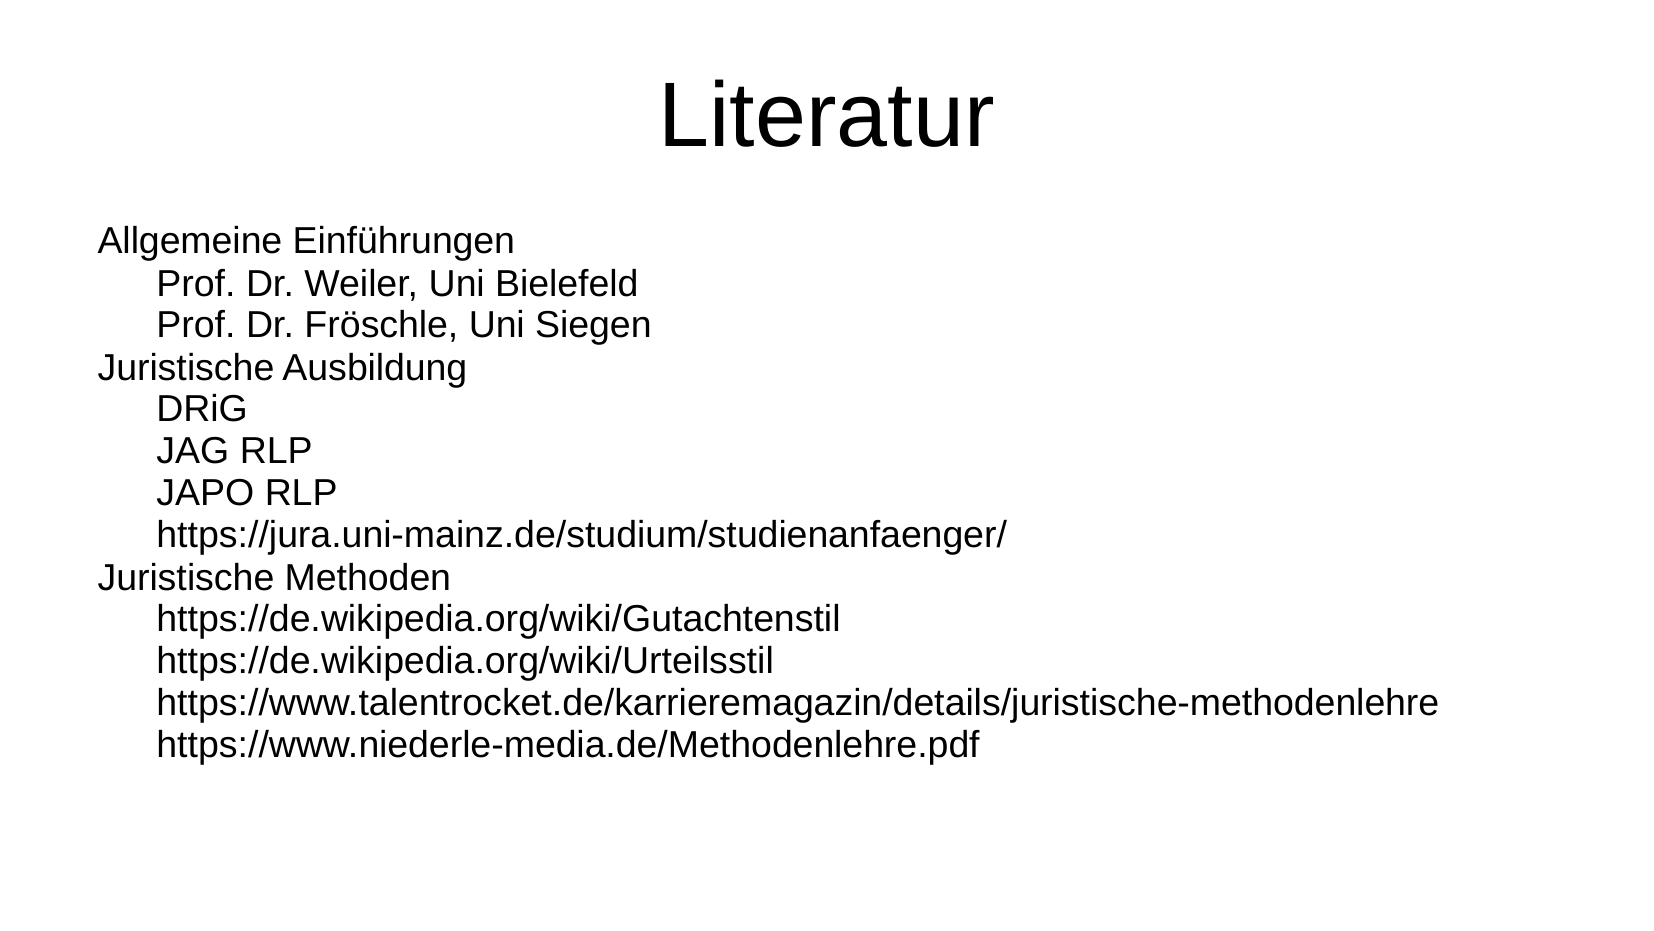

# Literatur
Allgemeine Einführungen
Prof. Dr. Weiler, Uni Bielefeld
Prof. Dr. Fröschle, Uni Siegen
Juristische Ausbildung
DRiG
JAG RLP
JAPO RLP
https://jura.uni-mainz.de/studium/studienanfaenger/
Juristische Methoden
https://de.wikipedia.org/wiki/Gutachtenstil
https://de.wikipedia.org/wiki/Urteilsstil
https://www.talentrocket.de/karrieremagazin/details/juristische-methodenlehre
https://www.niederle-media.de/Methodenlehre.pdf